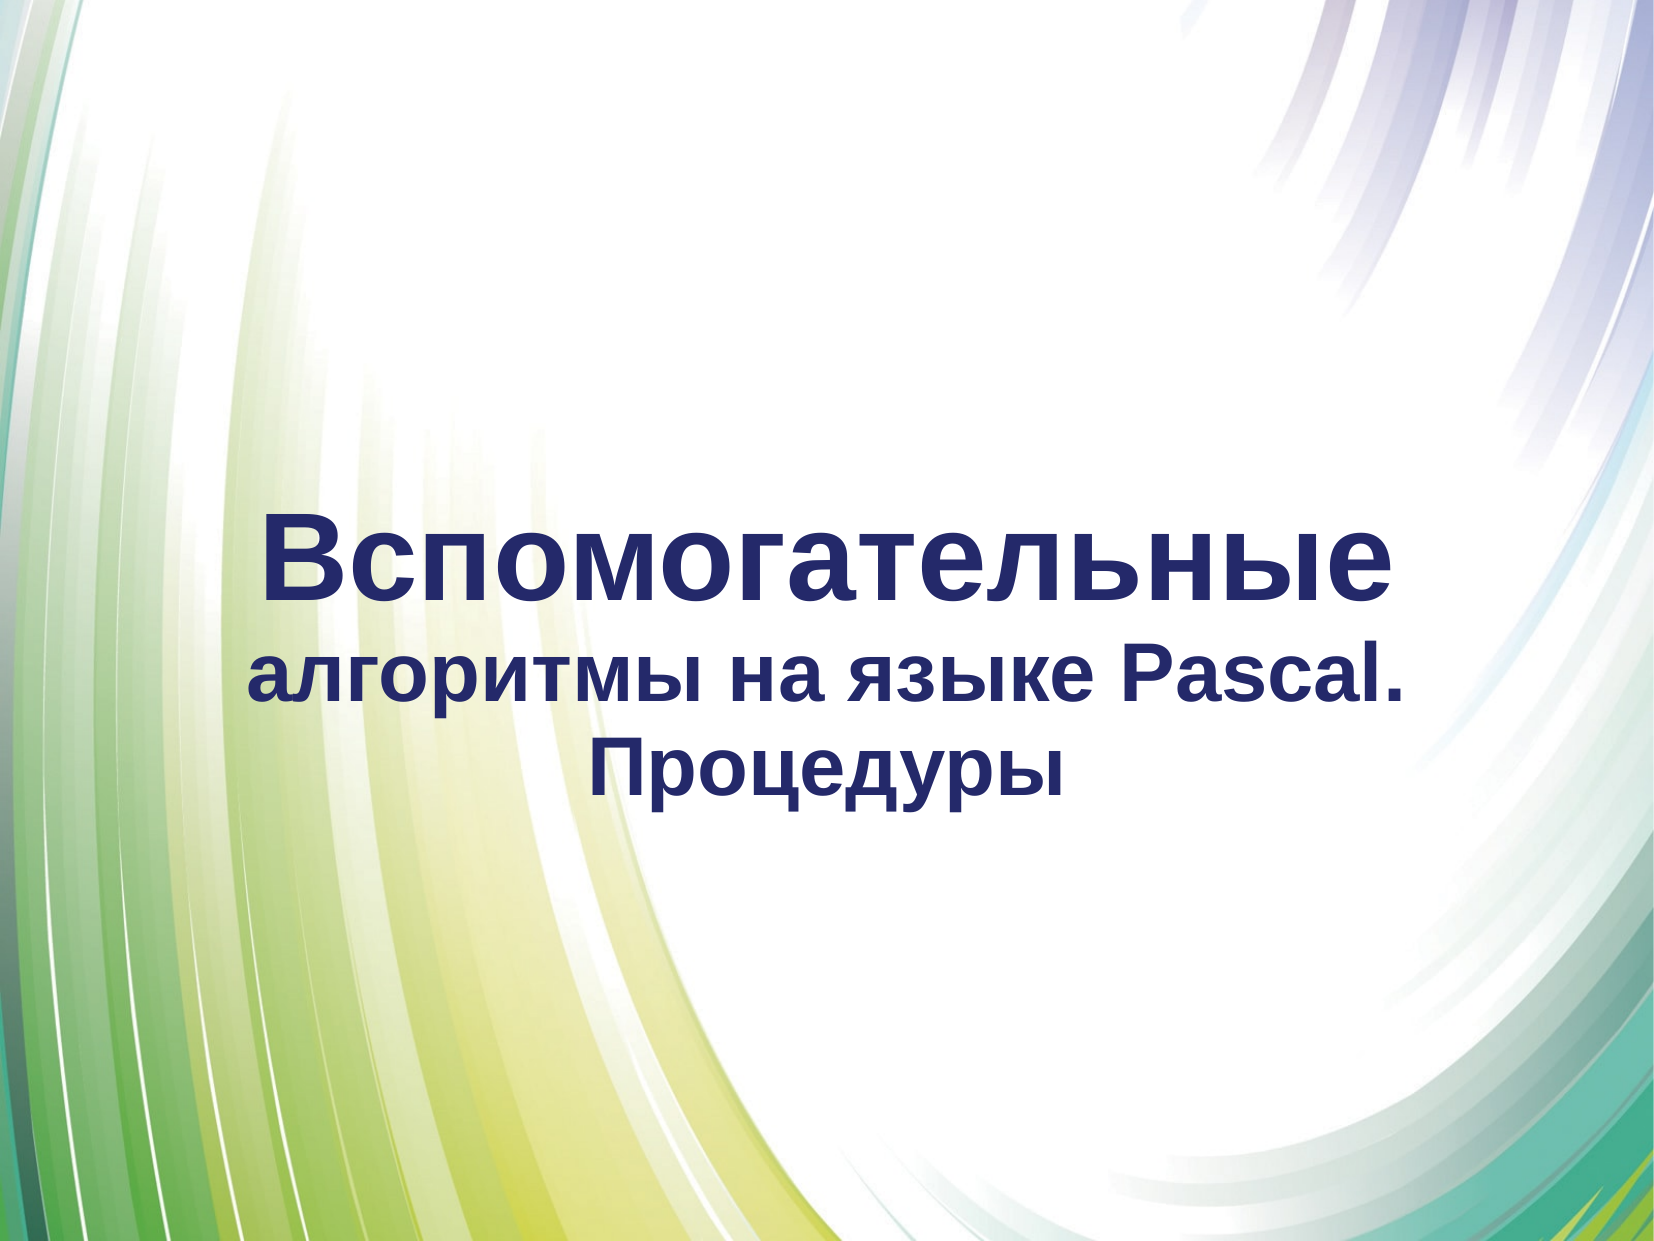

# Вспомогательные
алгоритмы на языке Pascal.
Процедуры